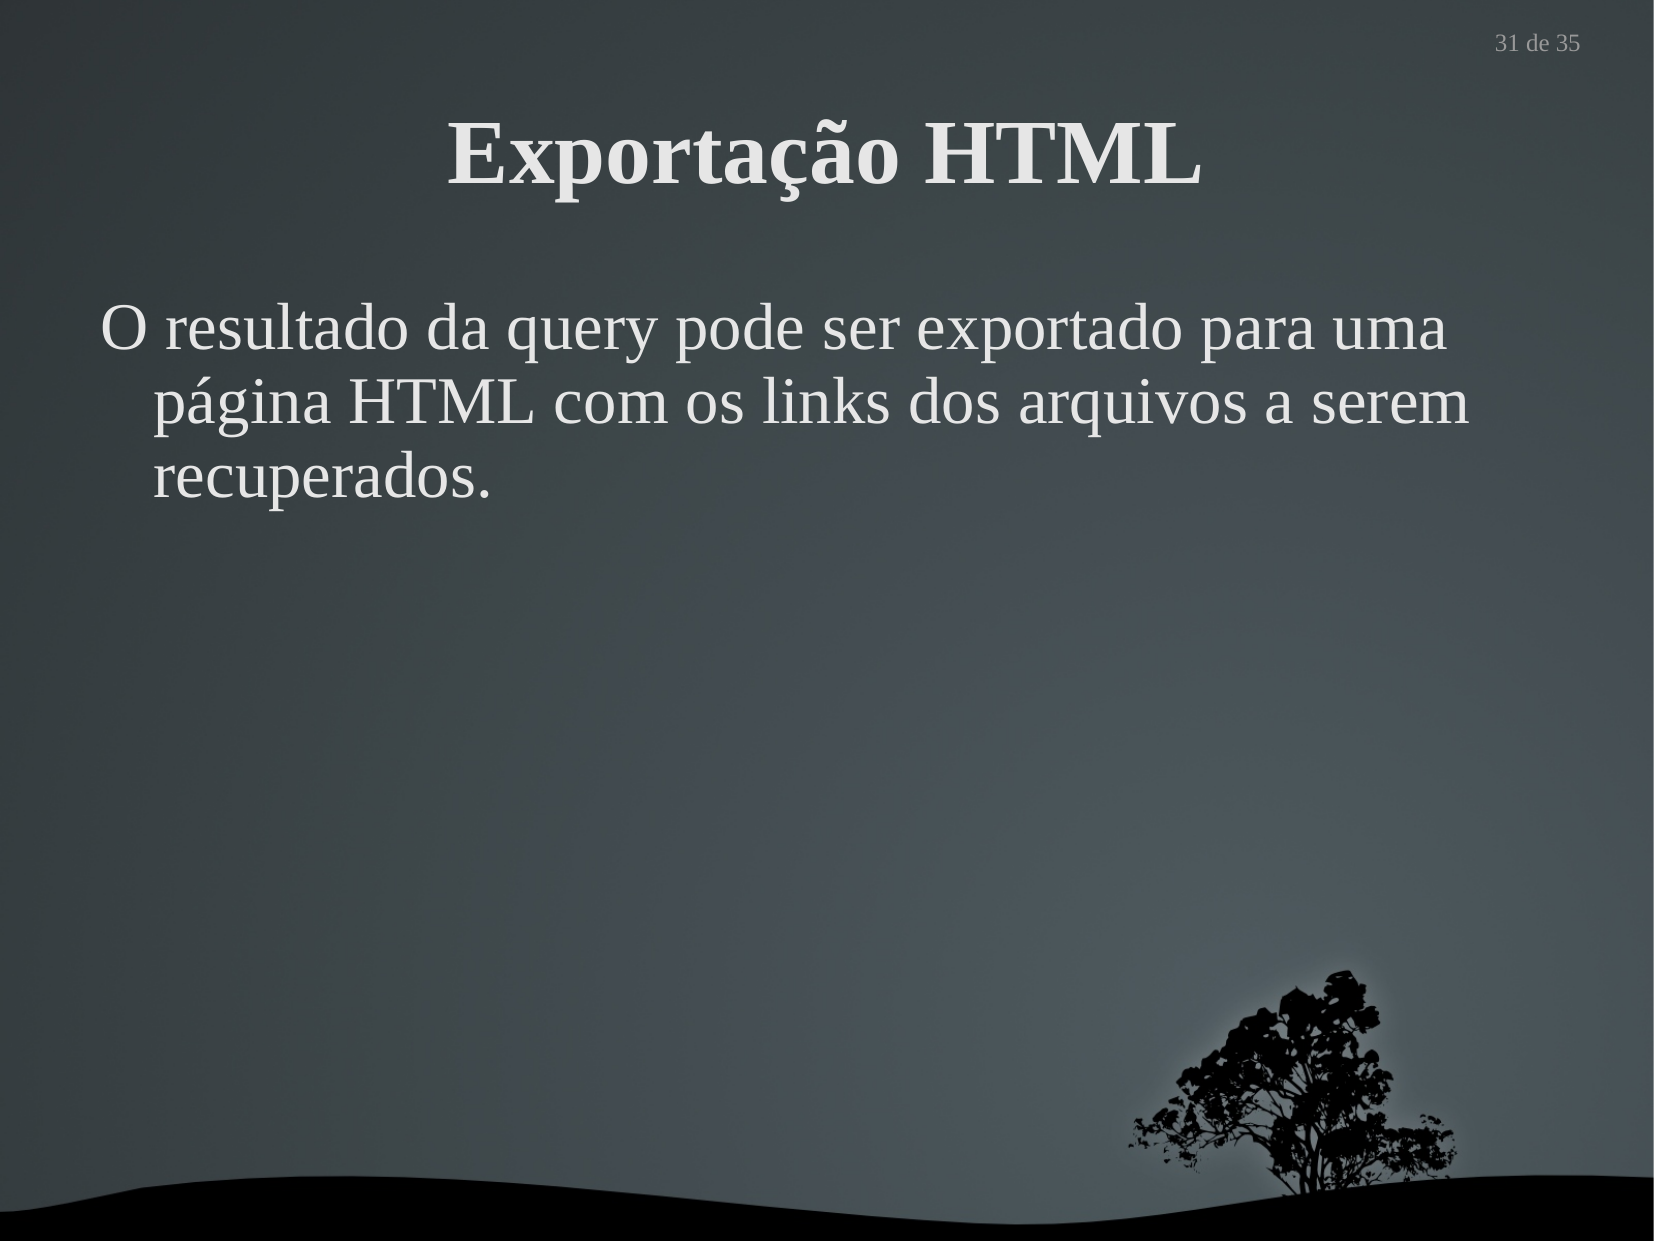

# Exportação HTML
O resultado da query pode ser exportado para uma página HTML com os links dos arquivos a serem recuperados.